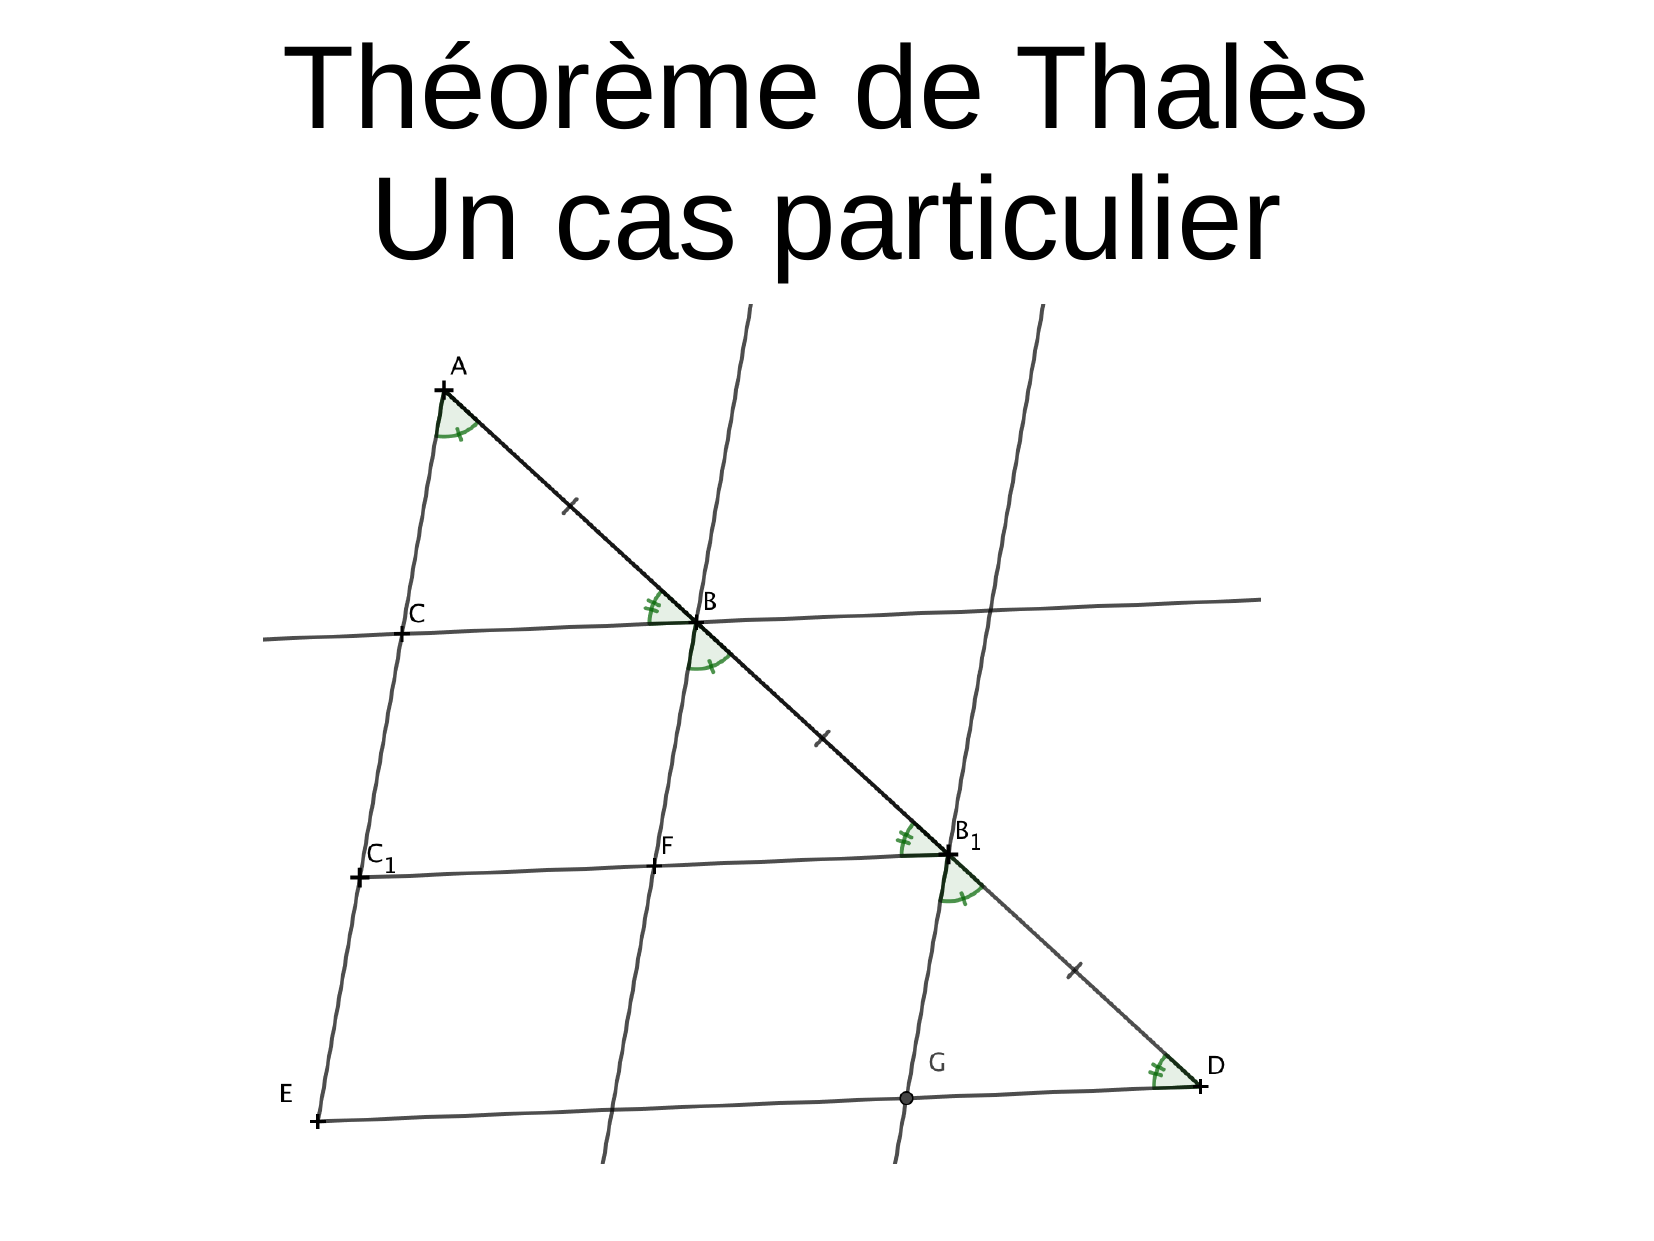

# Théorème de Thalès Un cas particulier